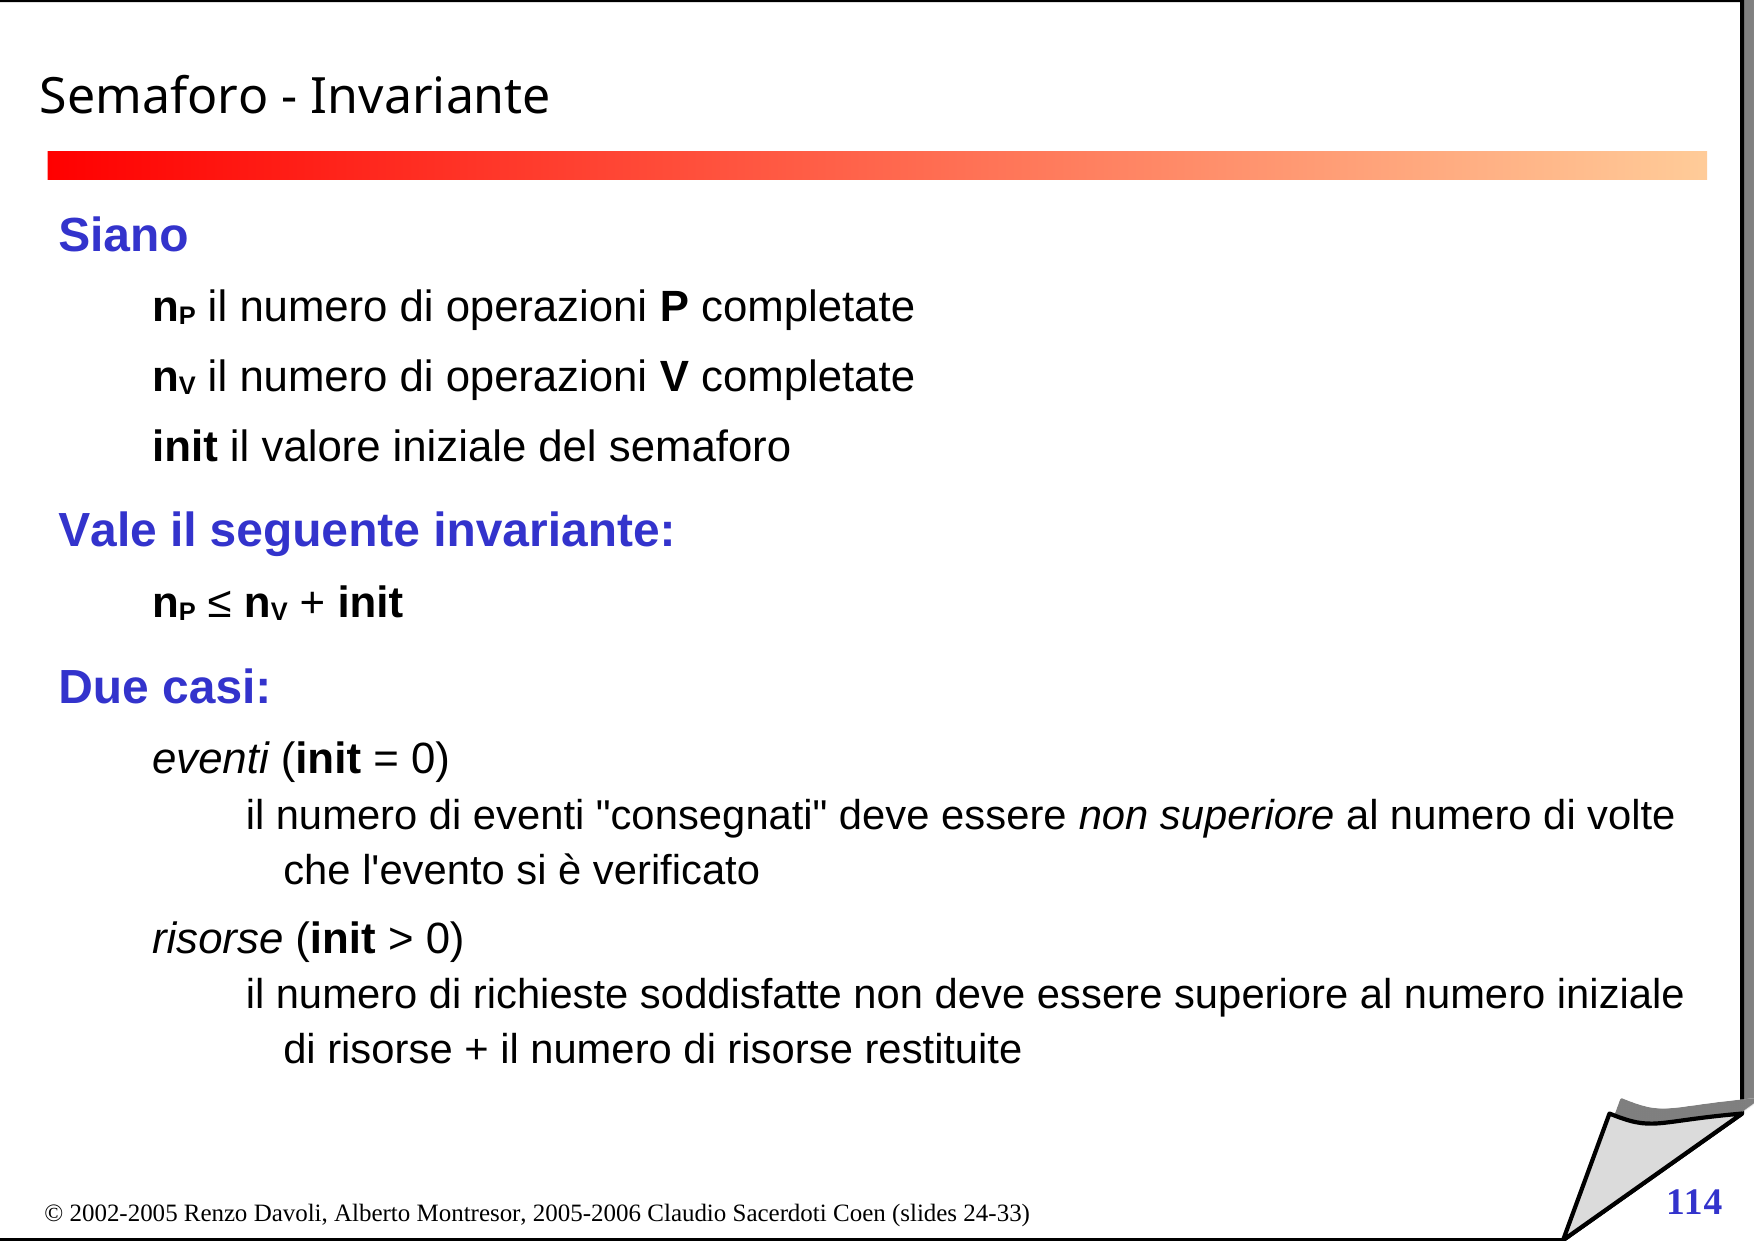

# Semaforo - Invariante
Siano
nP il numero di operazioni P completate
nV il numero di operazioni V completate
init il valore iniziale del semaforo
Vale il seguente invariante:
nP ≤ nV + init
Due casi:
eventi (init = 0)
il numero di eventi "consegnati" deve essere non superiore al numero di volte che l'evento si è verificato
risorse (init > 0)
il numero di richieste soddisfatte non deve essere superiore al numero iniziale di risorse + il numero di risorse restituite